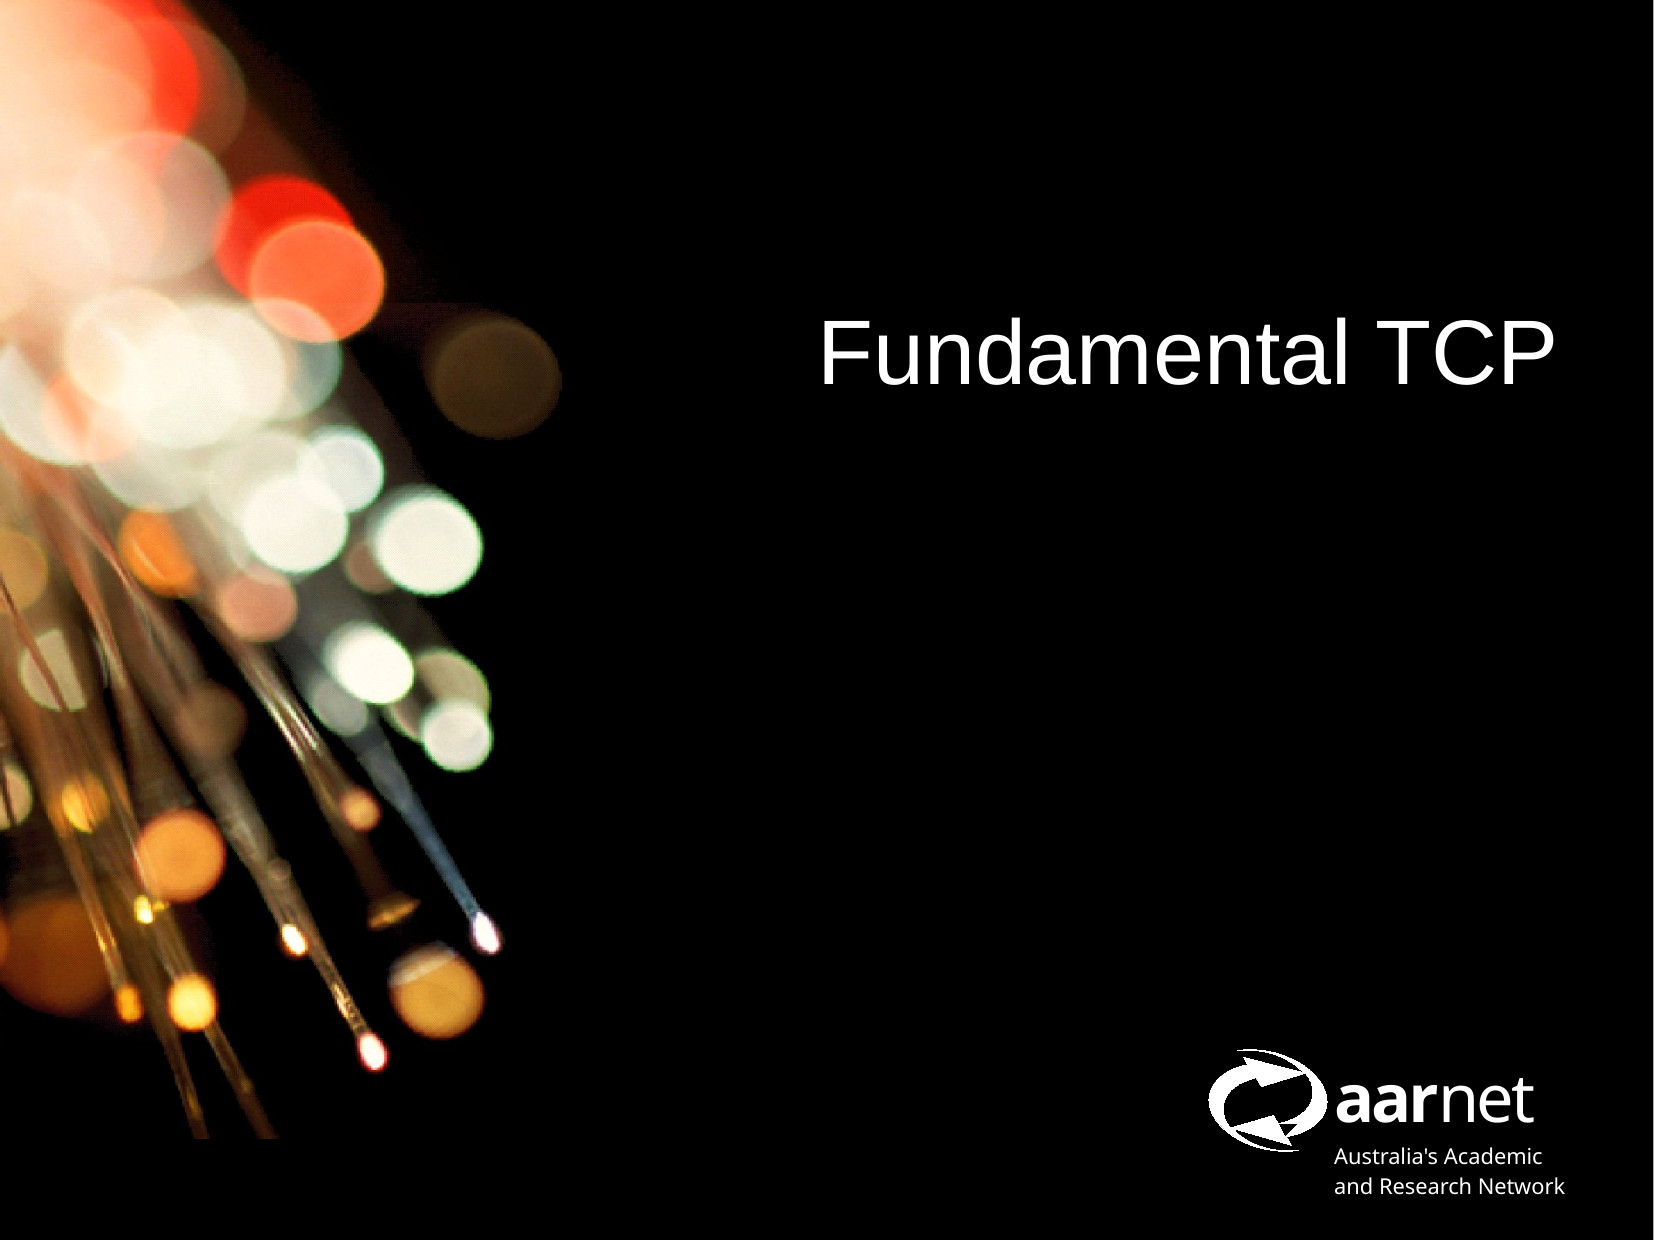

# Fundamental TCP
aarnet
Australia's Academic
and Research Network